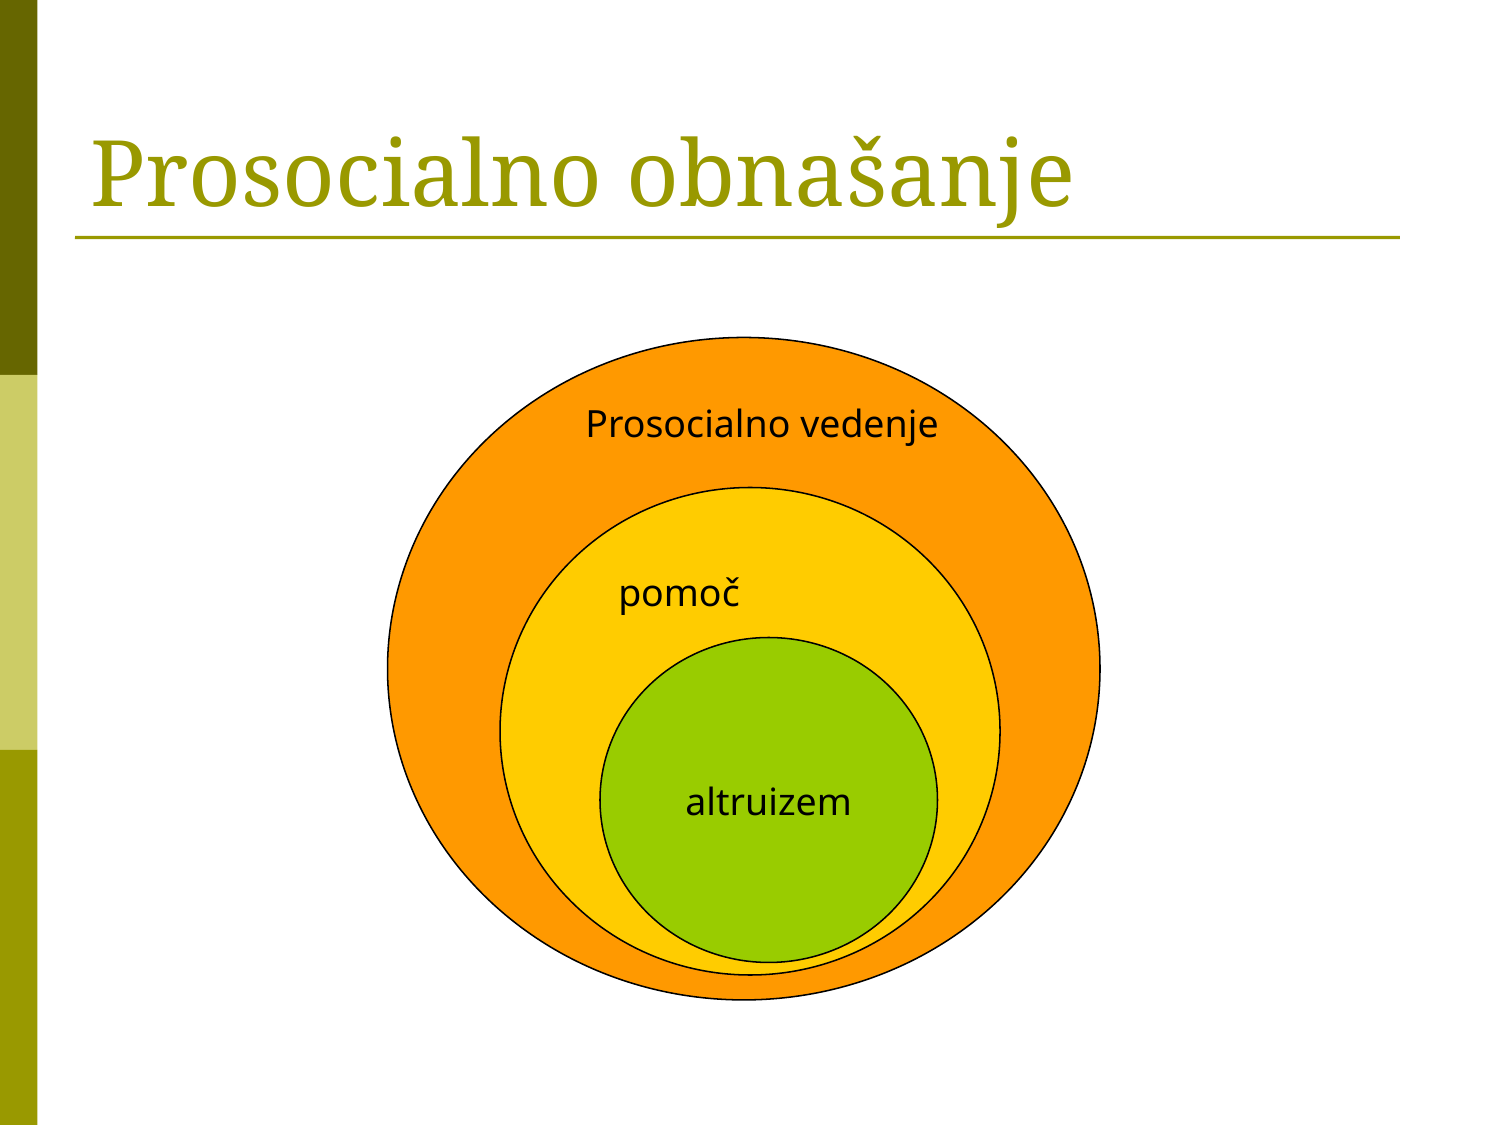

# Prosocialno obnašanje
Prosocialno vedenje
Prosocialno vedenje
pomoč
altruizem